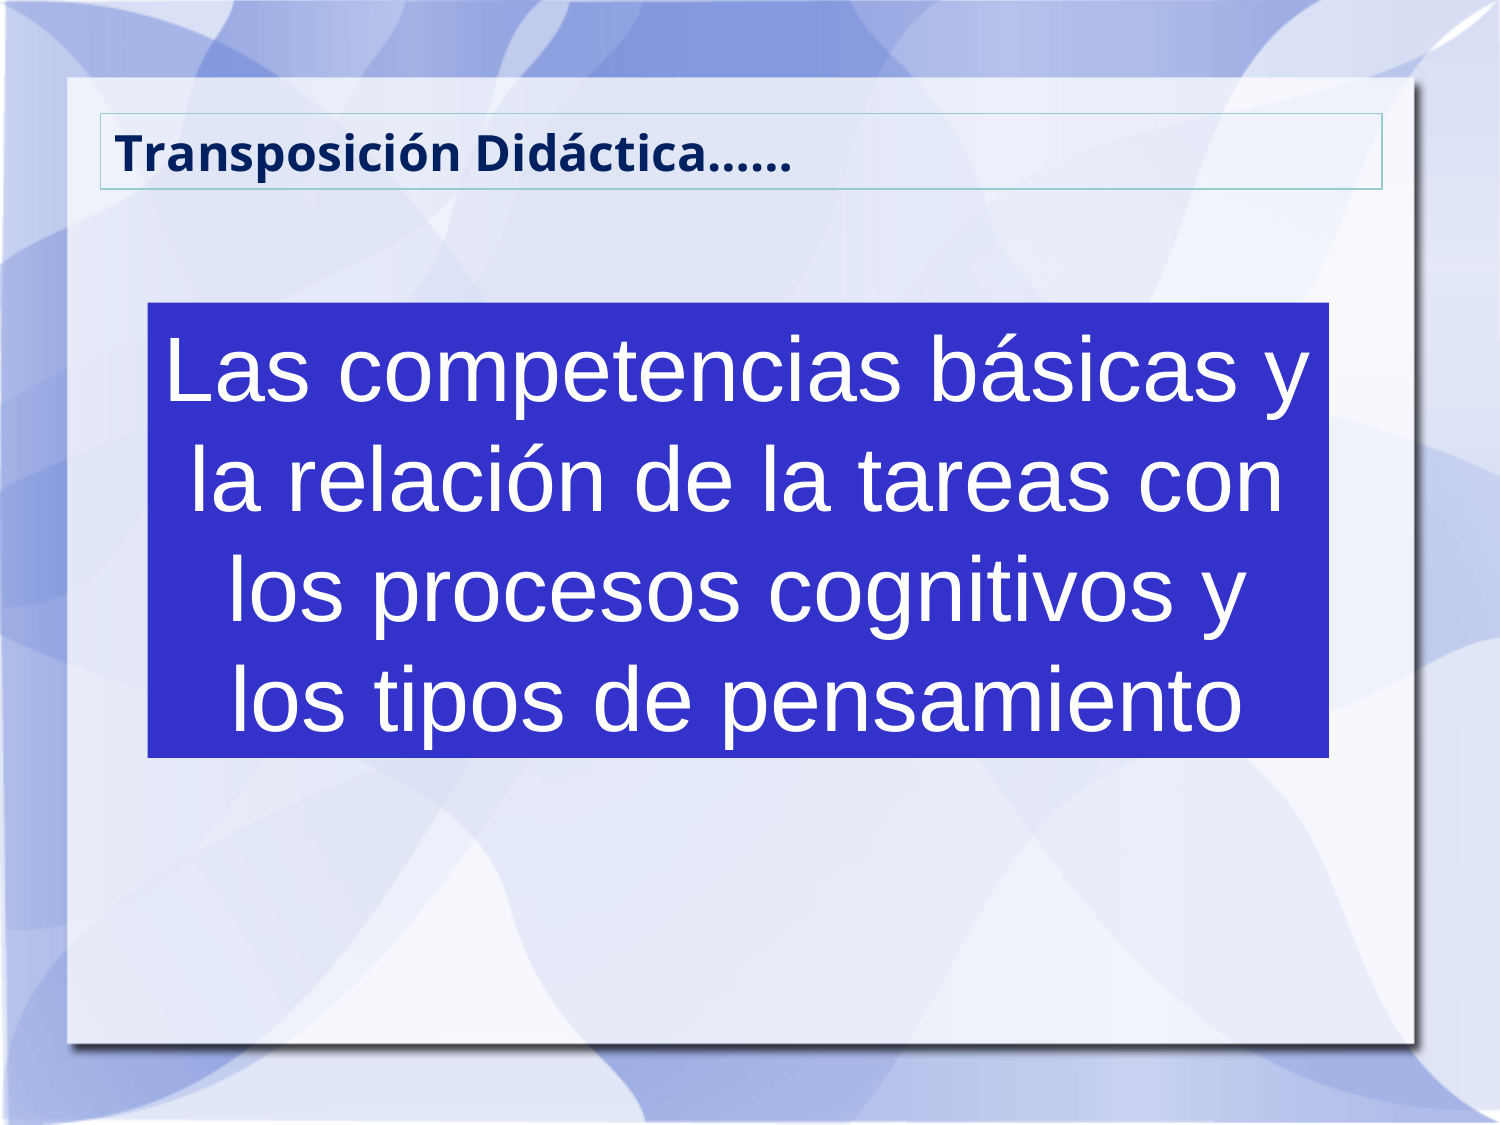

Transposición Didáctica……
Las competencias básicas y la relación de la tareas con los procesos cognitivos y los tipos de pensamiento